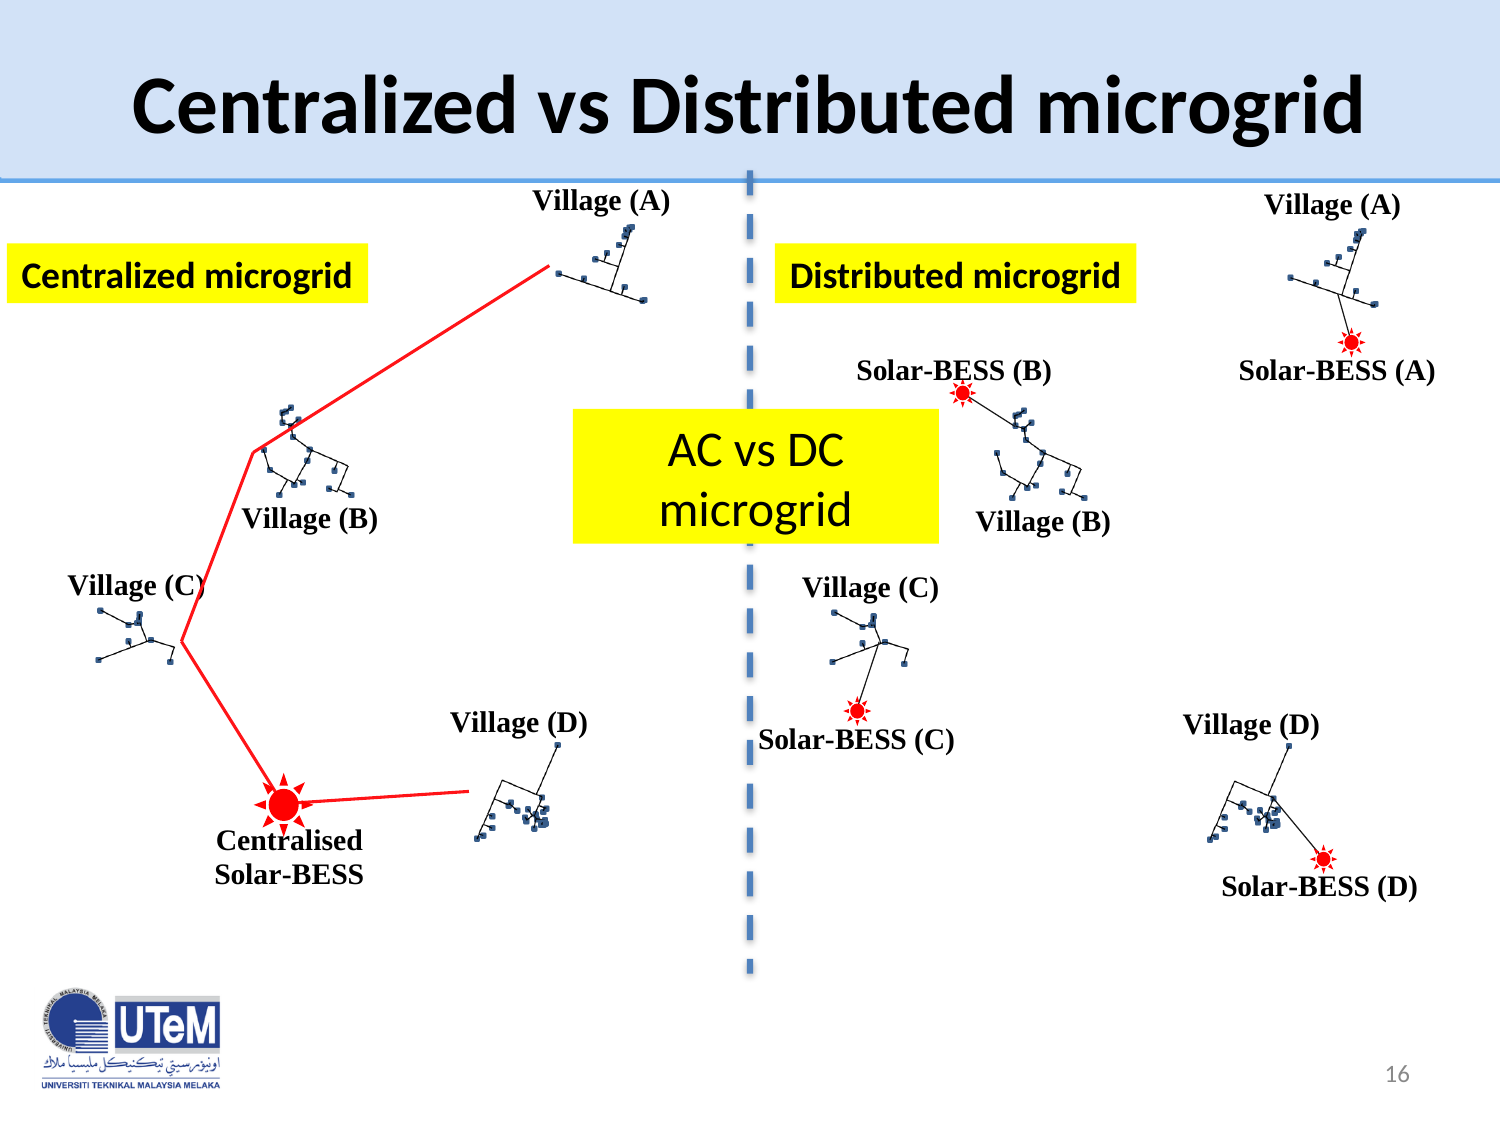

# Centralized vs Distributed microgrid
Centralized microgrid
Distributed microgrid
AC vs DC microgrid